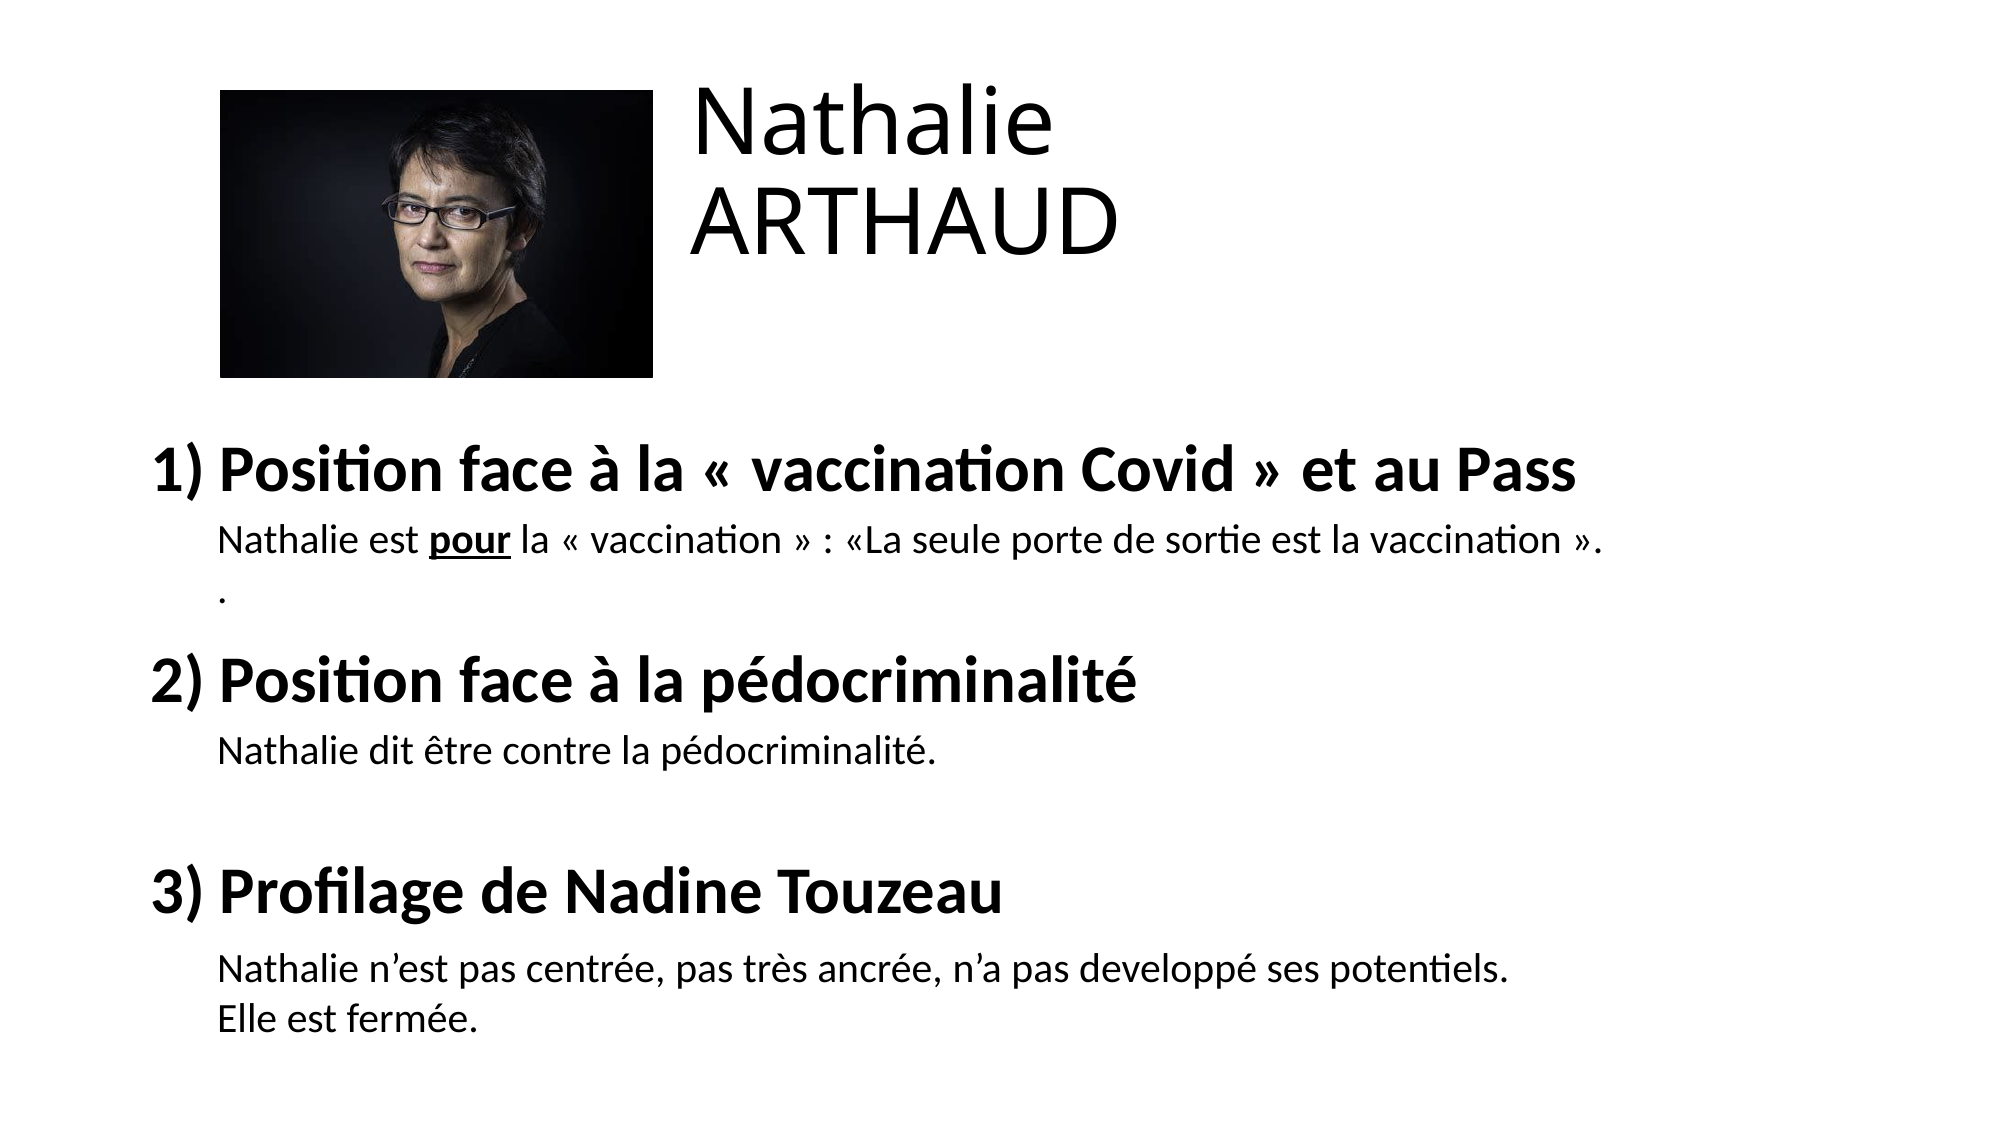

# Nathalie ARTHAUD
1) Position face à la « vaccination Covid » et au Pass
Nathalie est pour la « vaccination » : «La seule porte de sortie est la vaccination ».
.
2) Position face à la pédocriminalité
Nathalie dit être contre la pédocriminalité.
3) Profilage de Nadine Touzeau
Nathalie n’est pas centrée, pas très ancrée, n’a pas developpé ses potentiels.
Elle est fermée.